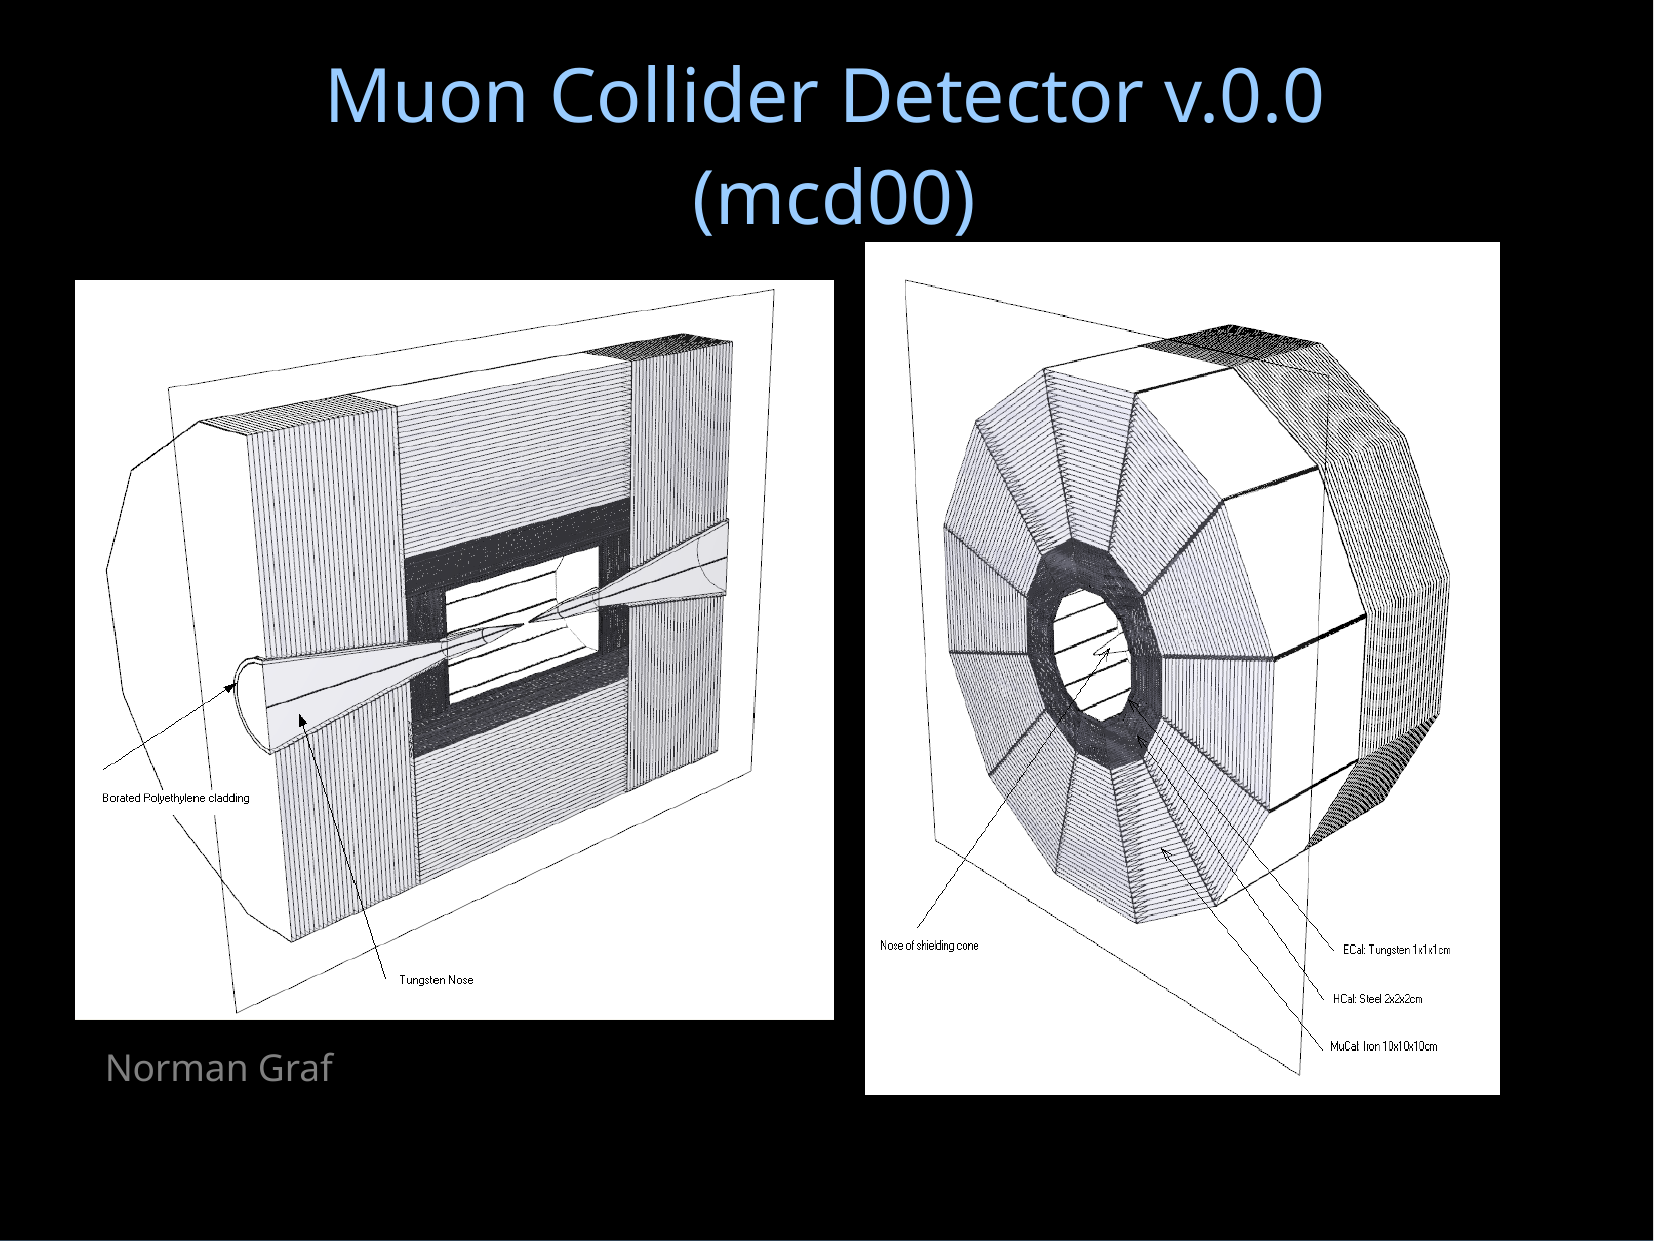

Muon Collider Detector v.0.0
(mcd00)
Norman Graf